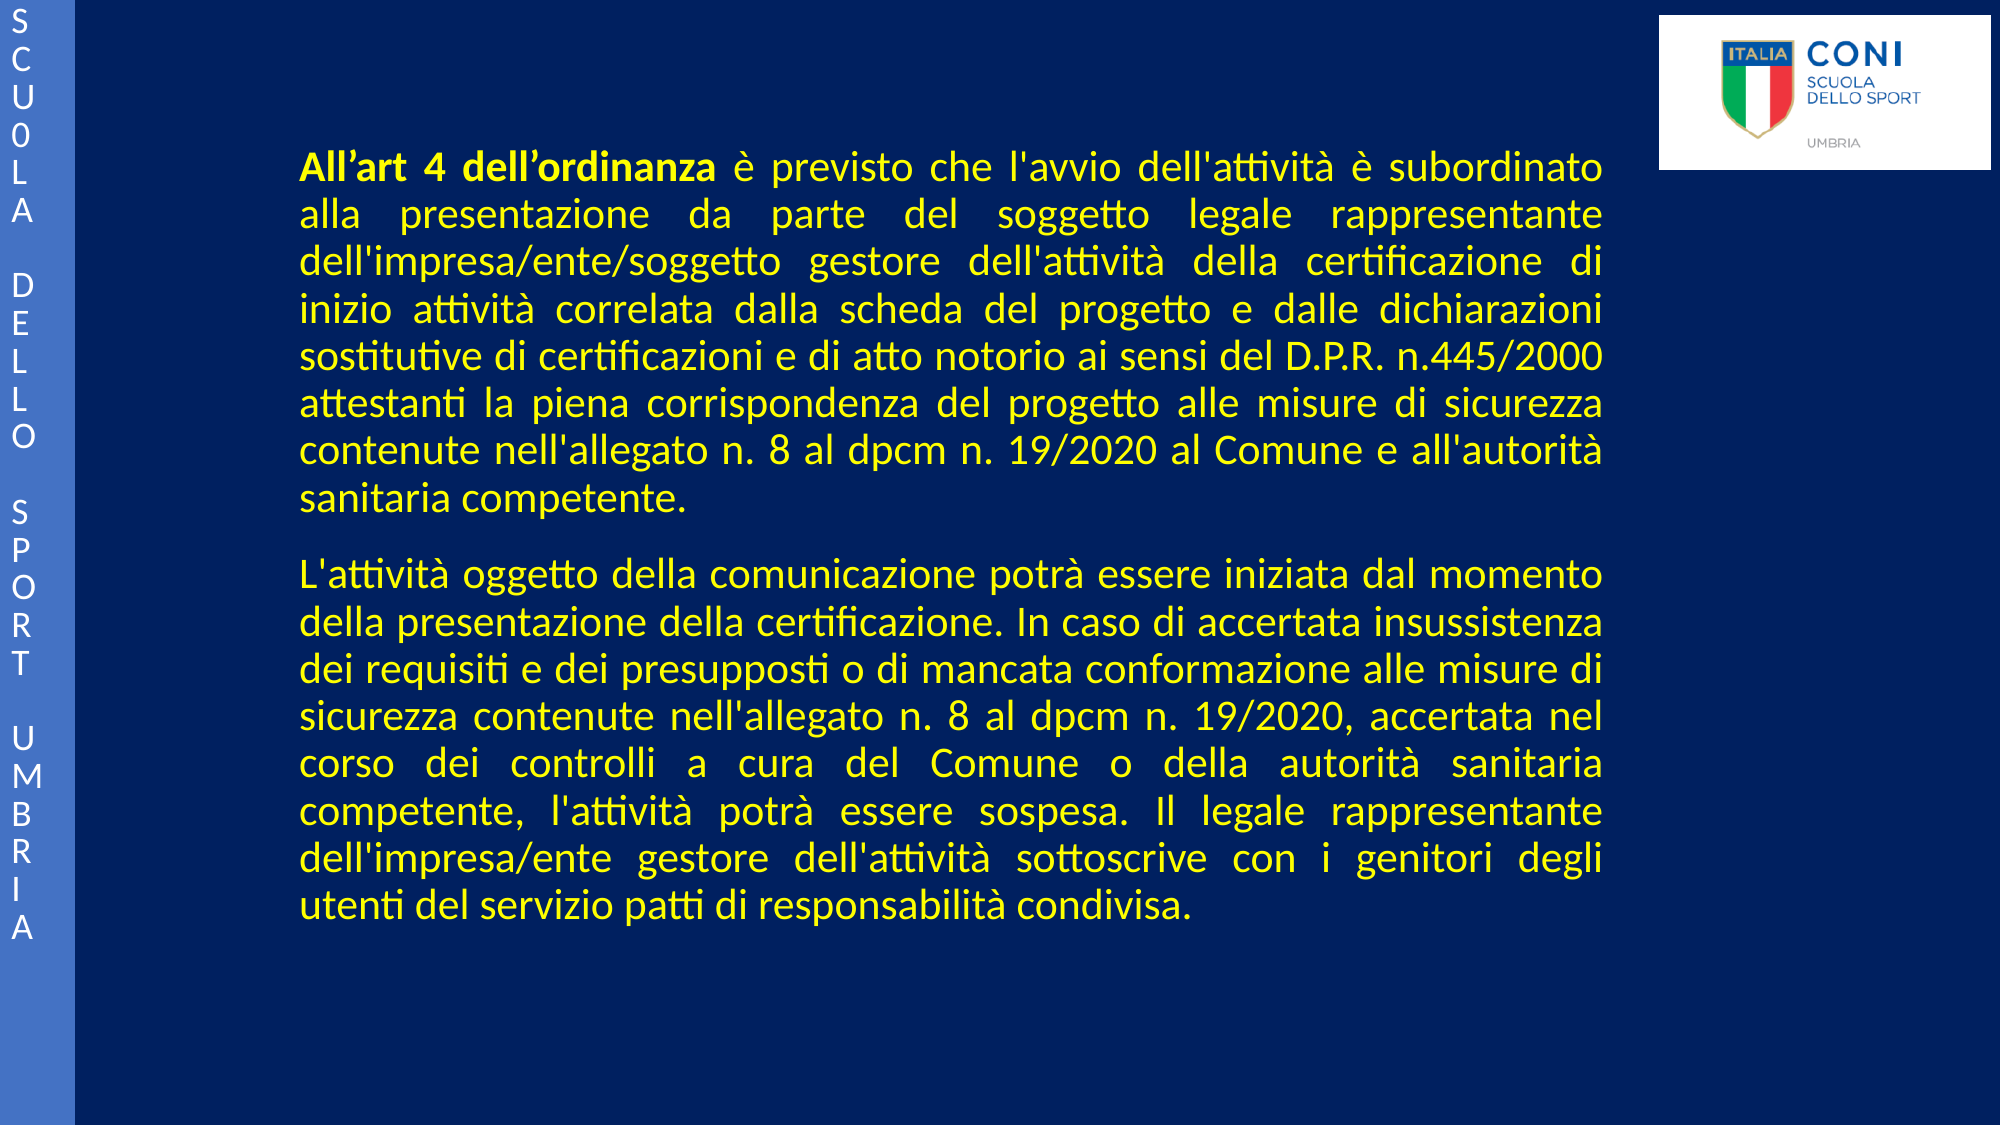

| S C U  0 L A D E L L O S P O R T U M B R I A |
| --- |
# All’art 4 dell’ordinanza è previsto che l'avvio dell'attività è subordinato alla presentazione da parte del soggetto legale rappresentante dell'impresa/ente/soggetto gestore dell'attività della certificazione di inizio attività correlata dalla scheda del progetto e dalle dichiarazioni sostitutive di certificazioni e di atto notorio ai sensi del D.P.R. n.445/2000 attestanti la piena corrispondenza del progetto alle misure di sicurezza contenute nell'allegato n. 8 al dpcm n. 19/2020 al Comune e all'autorità sanitaria competente.
L'attività oggetto della comunicazione potrà essere iniziata dal momento della presentazione della certificazione. In caso di accertata insussistenza dei requisiti e dei presupposti o di mancata conformazione alle misure di sicurezza contenute nell'allegato n. 8 al dpcm n. 19/2020, accertata nel corso dei controlli a cura del Comune o della autorità sanitaria competente, l'attività potrà essere sospesa. Il legale rappresentante dell'impresa/ente gestore dell'attività sottoscrive con i genitori degli utenti del servizio patti di responsabilità condivisa.